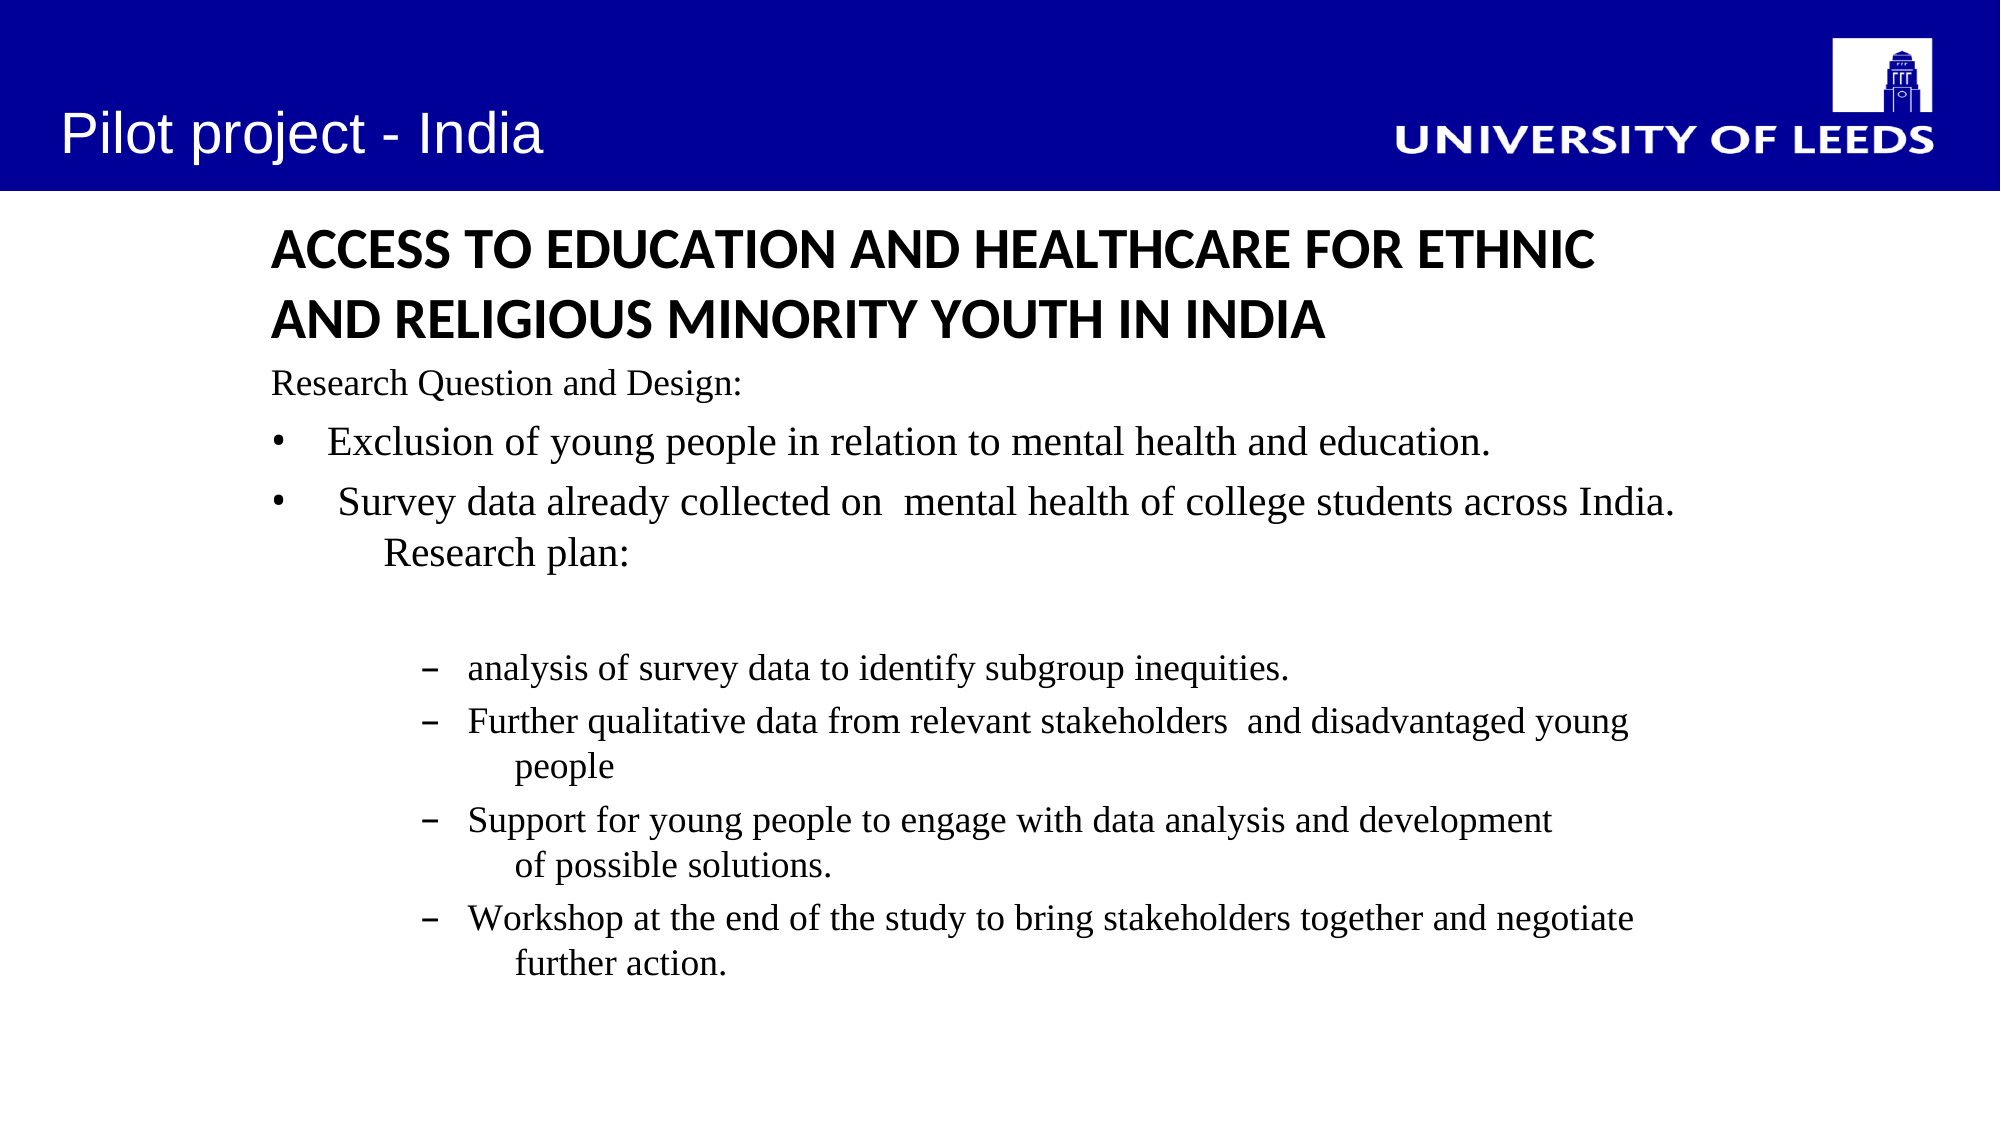

# Pilot project - India
ACCESS TO EDUCATION AND HEALTHCARE FOR ETHNIC AND RELIGIOUS MINORITY YOUTH IN INDIA
Research Question and Design:
Exclusion of young people in relation to mental health and education.
 Survey data already collected on  mental health of college students across India. Research plan:
analysis of survey data to identify subgroup inequities.
Further qualitative data from relevant stakeholders  and disadvantaged young people
Support for young people to engage with data analysis and development of possible solutions.
Workshop at the end of the study to bring stakeholders together and negotiate further action.